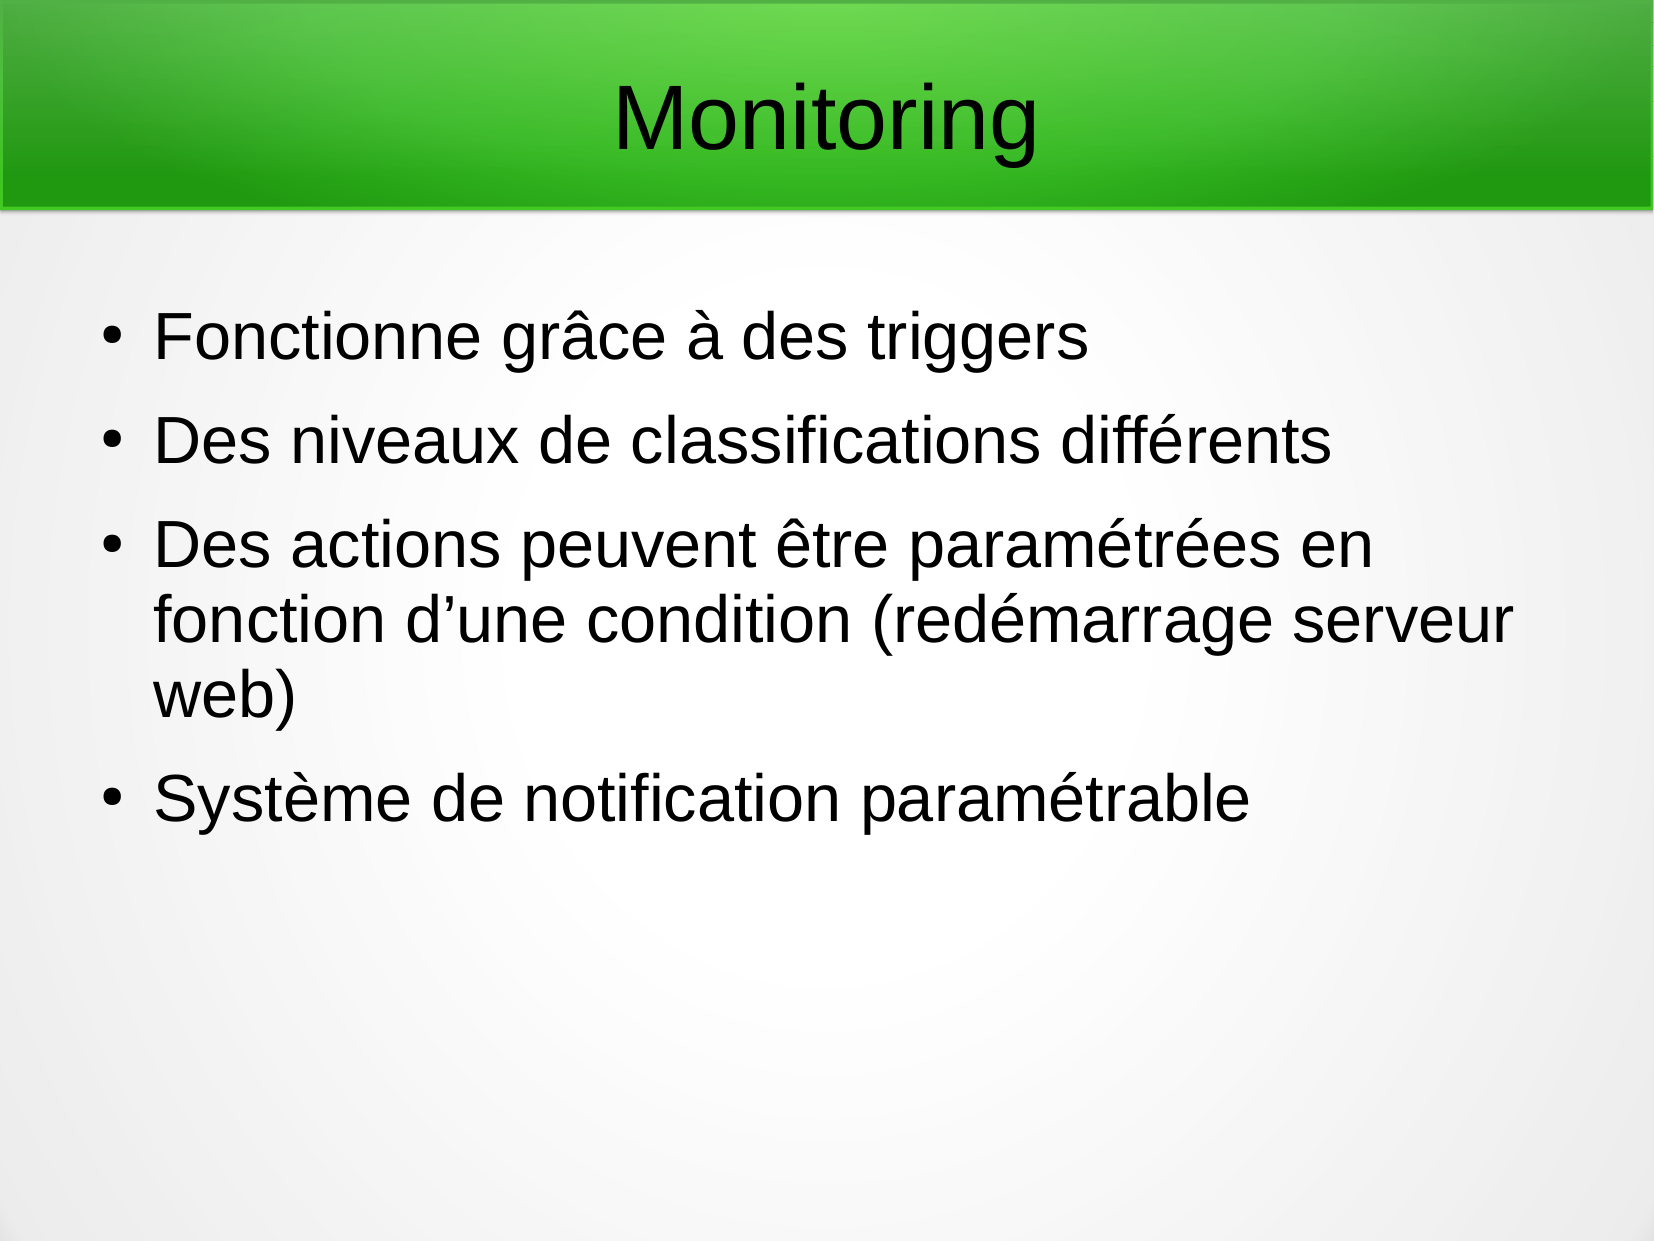

# Monitoring
Fonctionne grâce à des triggers
Des niveaux de classifications différents
Des actions peuvent être paramétrées en fonction d’une condition (redémarrage serveur web)
Système de notification paramétrable